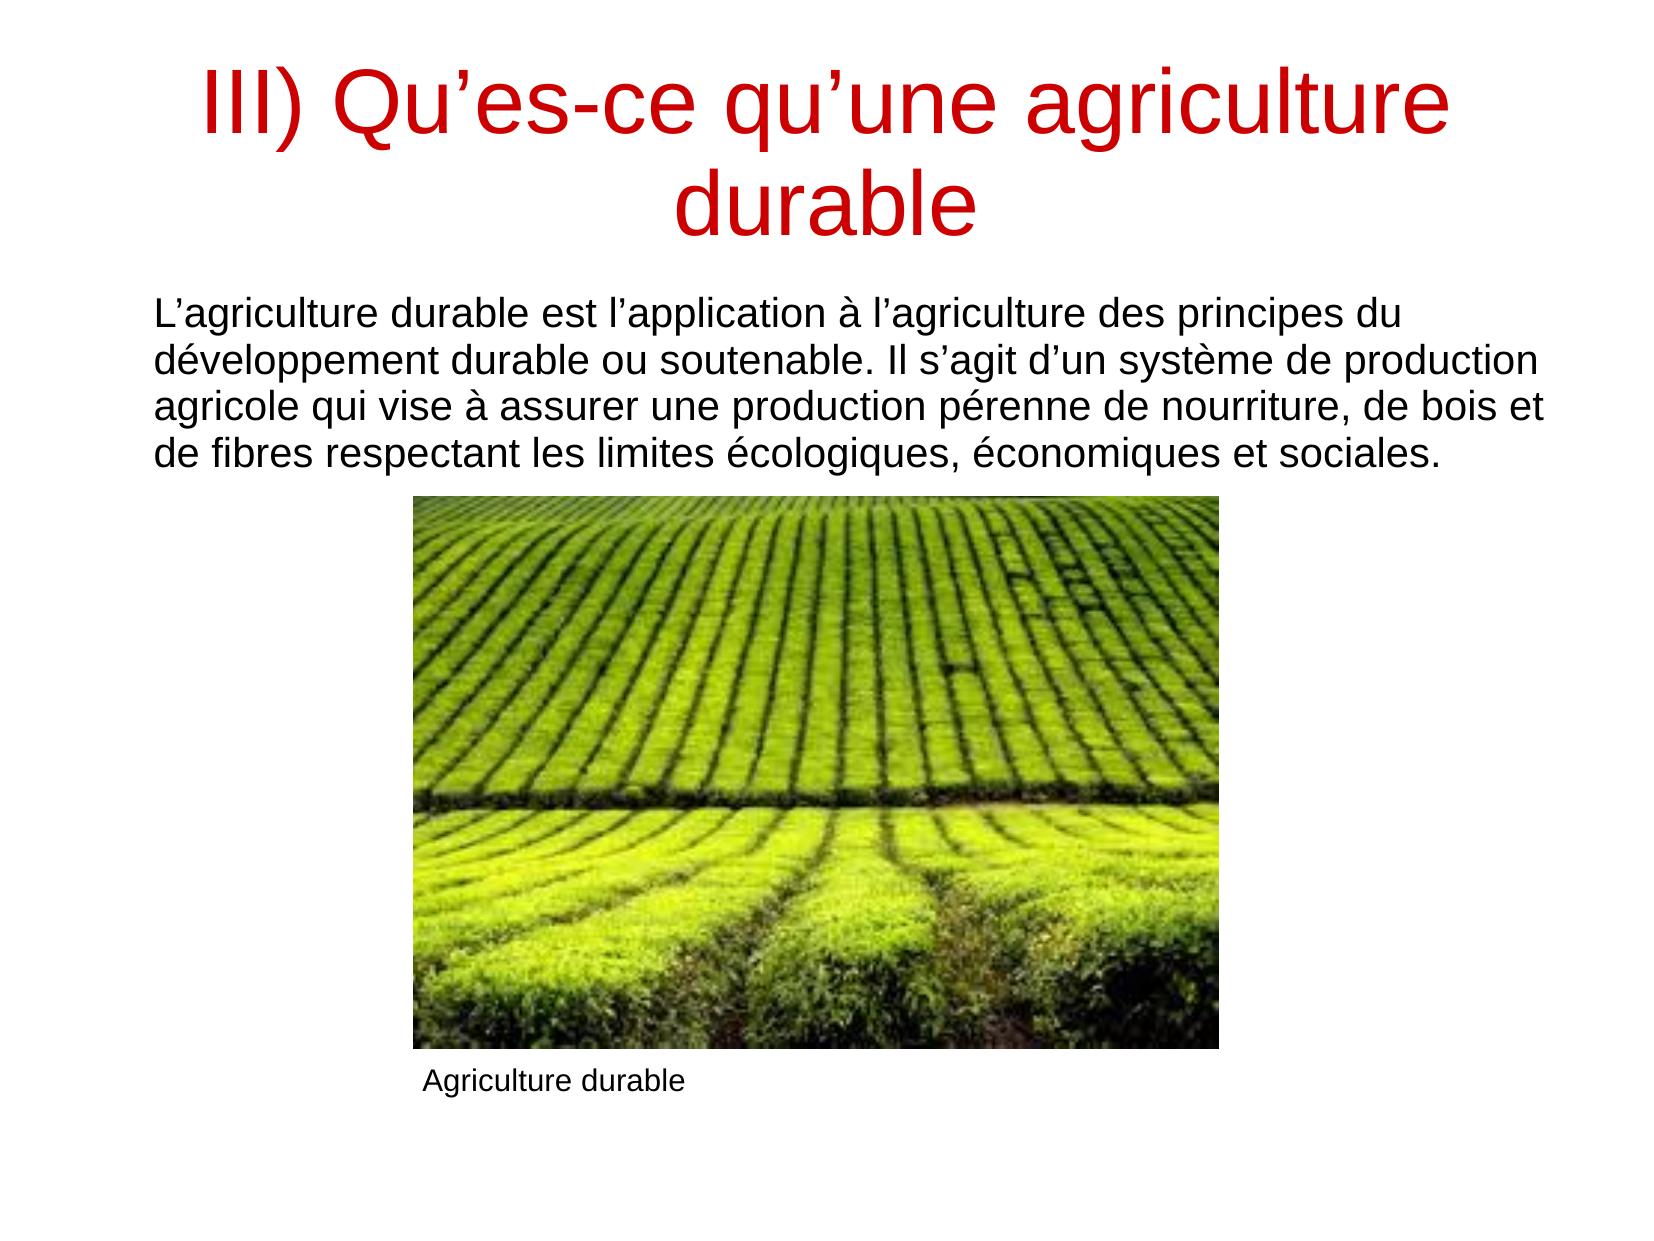

# III) Qu’es-ce qu’une agriculture durable
L’agriculture durable est l’application à l’agriculture des principes du développement durable ou soutenable. Il s’agit d’un système de production agricole qui vise à assurer une production pérenne de nourriture, de bois et de fibres respectant les limites écologiques, économiques et sociales.
Agriculture durable